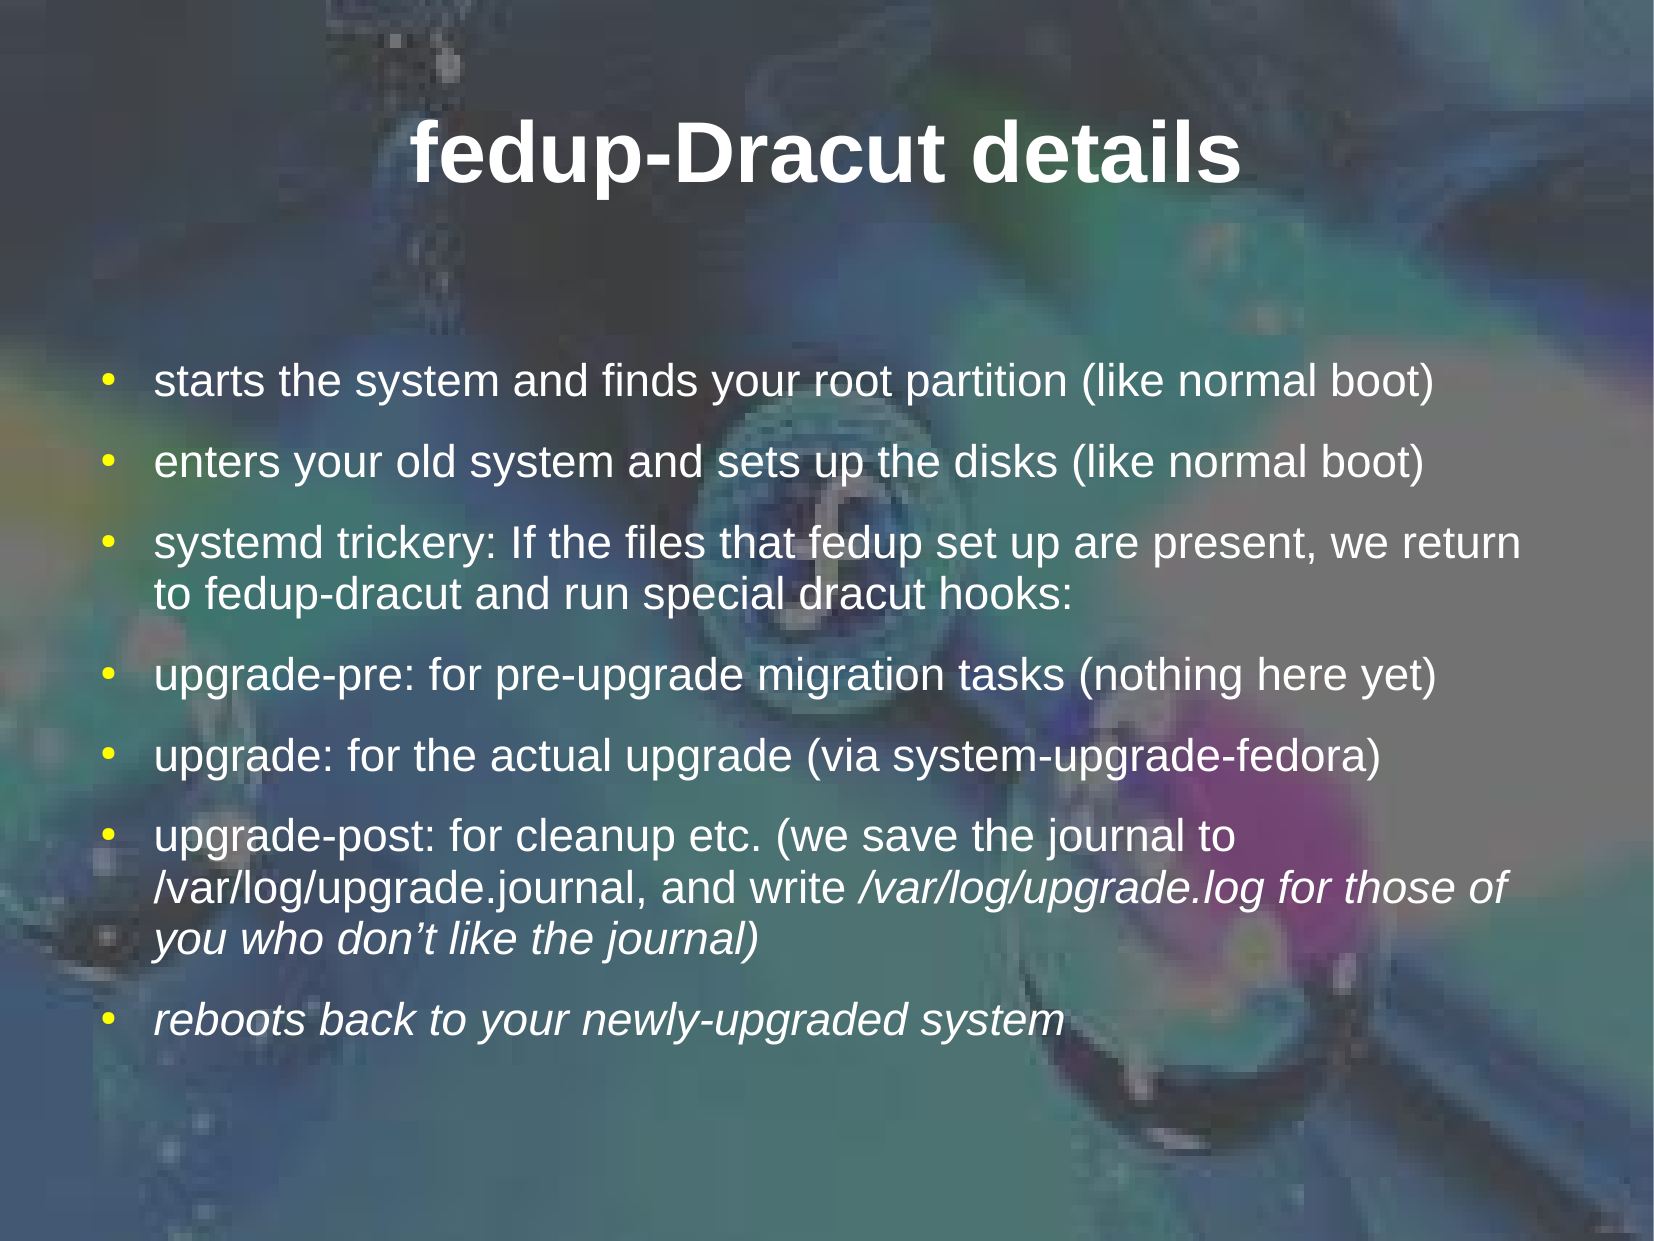

# fedup-Dracut details
starts the system and finds your root partition (like normal boot)
enters your old system and sets up the disks (like normal boot)
systemd trickery: If the files that fedup set up are present, we return to fedup-dracut and run special dracut hooks:
upgrade-pre: for pre-upgrade migration tasks (nothing here yet)
upgrade: for the actual upgrade (via system-upgrade-fedora)
upgrade-post: for cleanup etc. (we save the journal to /var/log/upgrade.journal, and write /var/log/upgrade.log for those of you who don’t like the journal)
reboots back to your newly-upgraded system